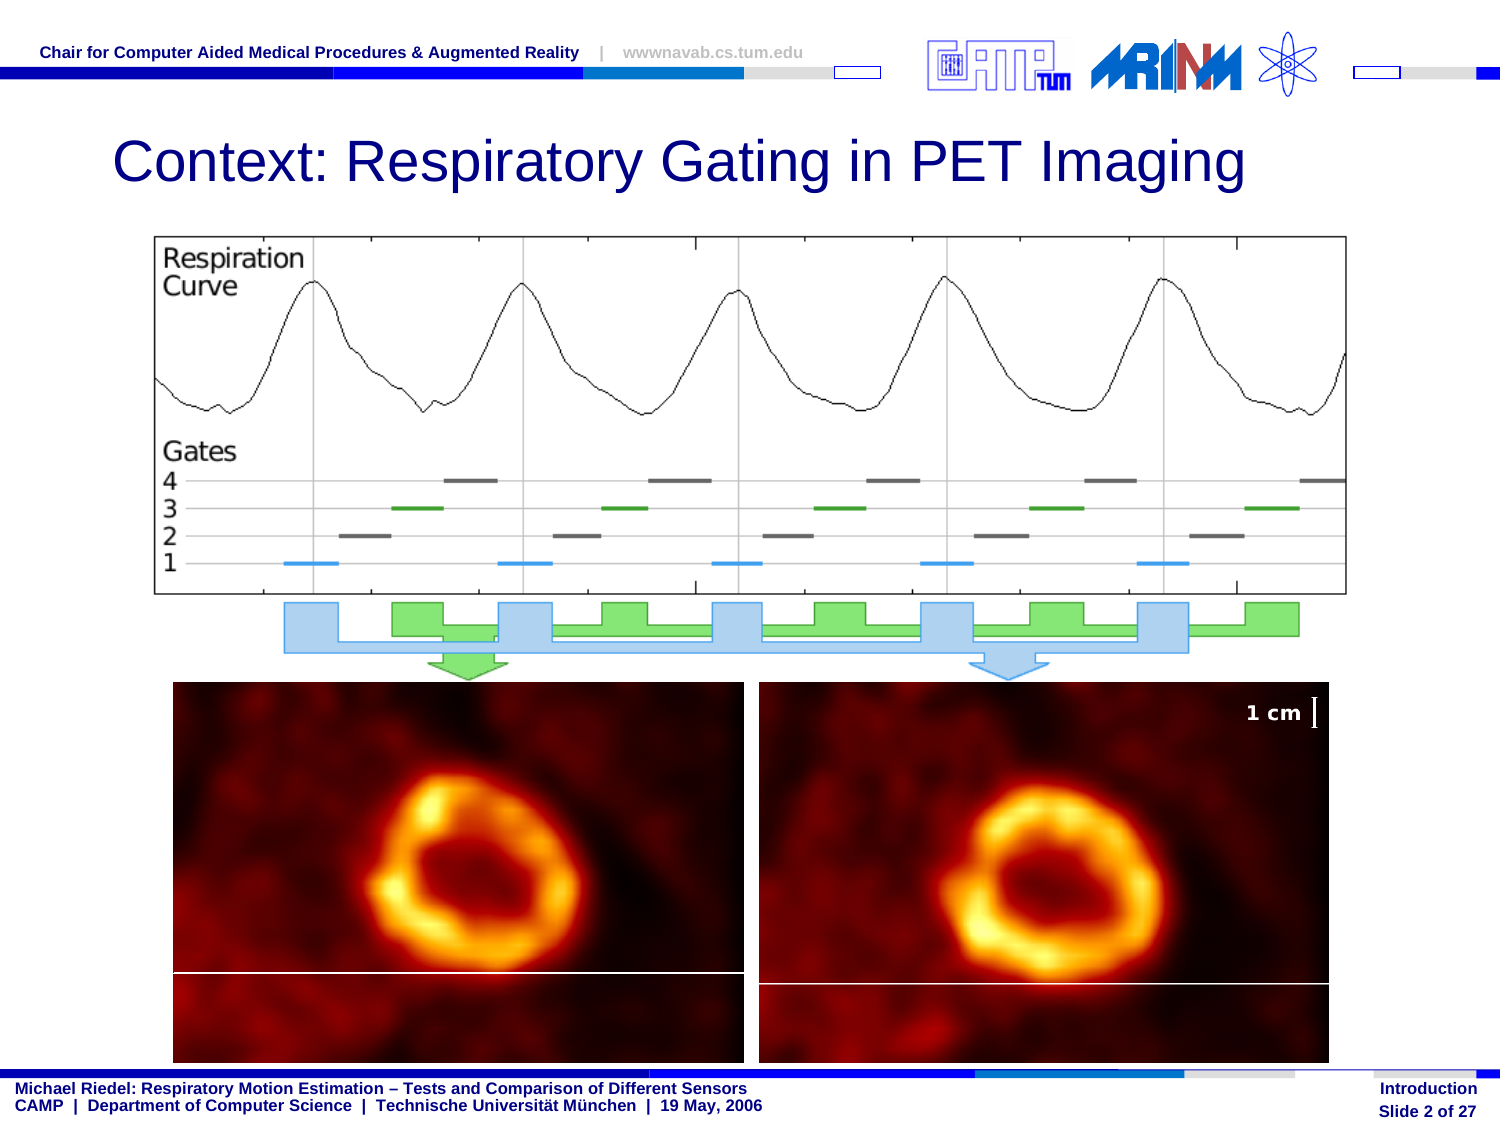

# Context: Respiratory Gating in PET Imaging
 Introduction